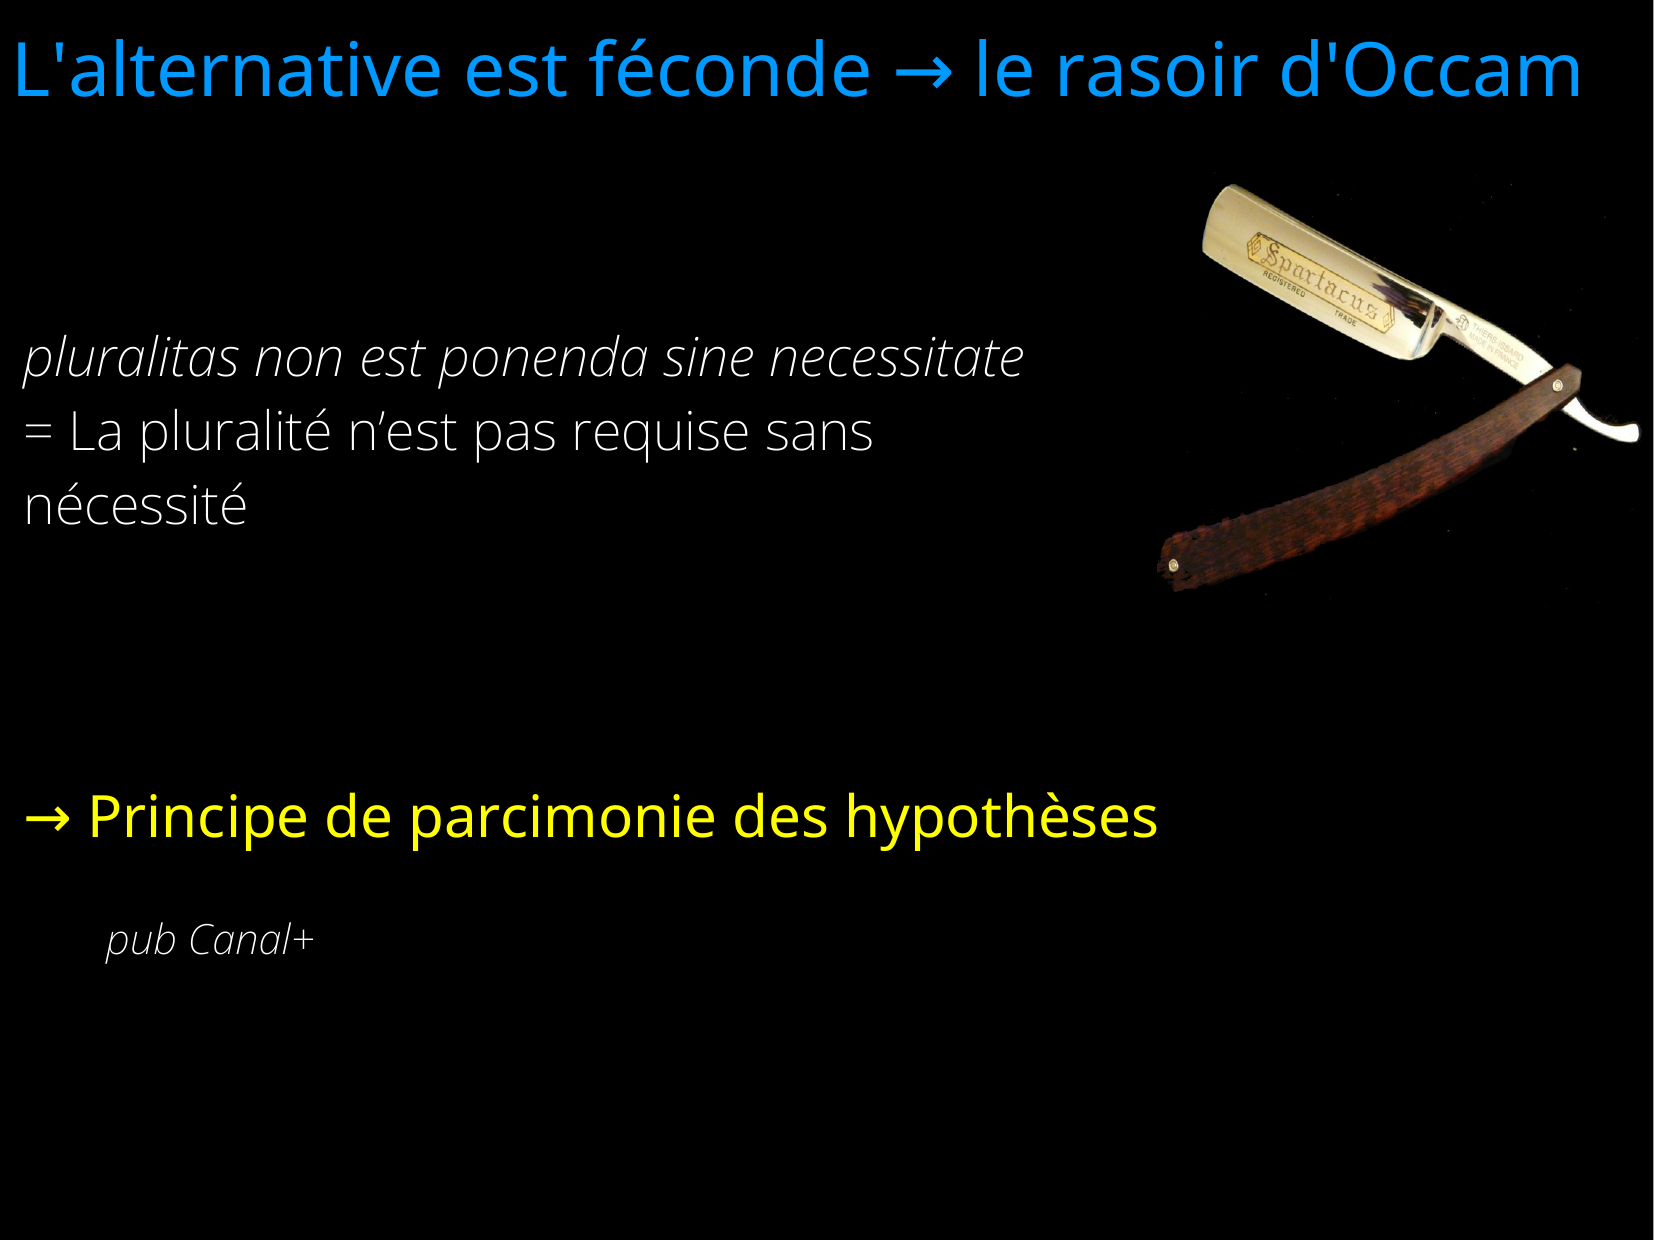

L'alternative est féconde → le rasoir d'Occam
pluralitas non est ponenda sine necessitate
= La pluralité n’est pas requise sans nécessité
→ Principe de parcimonie des hypothèses
pub Canal+